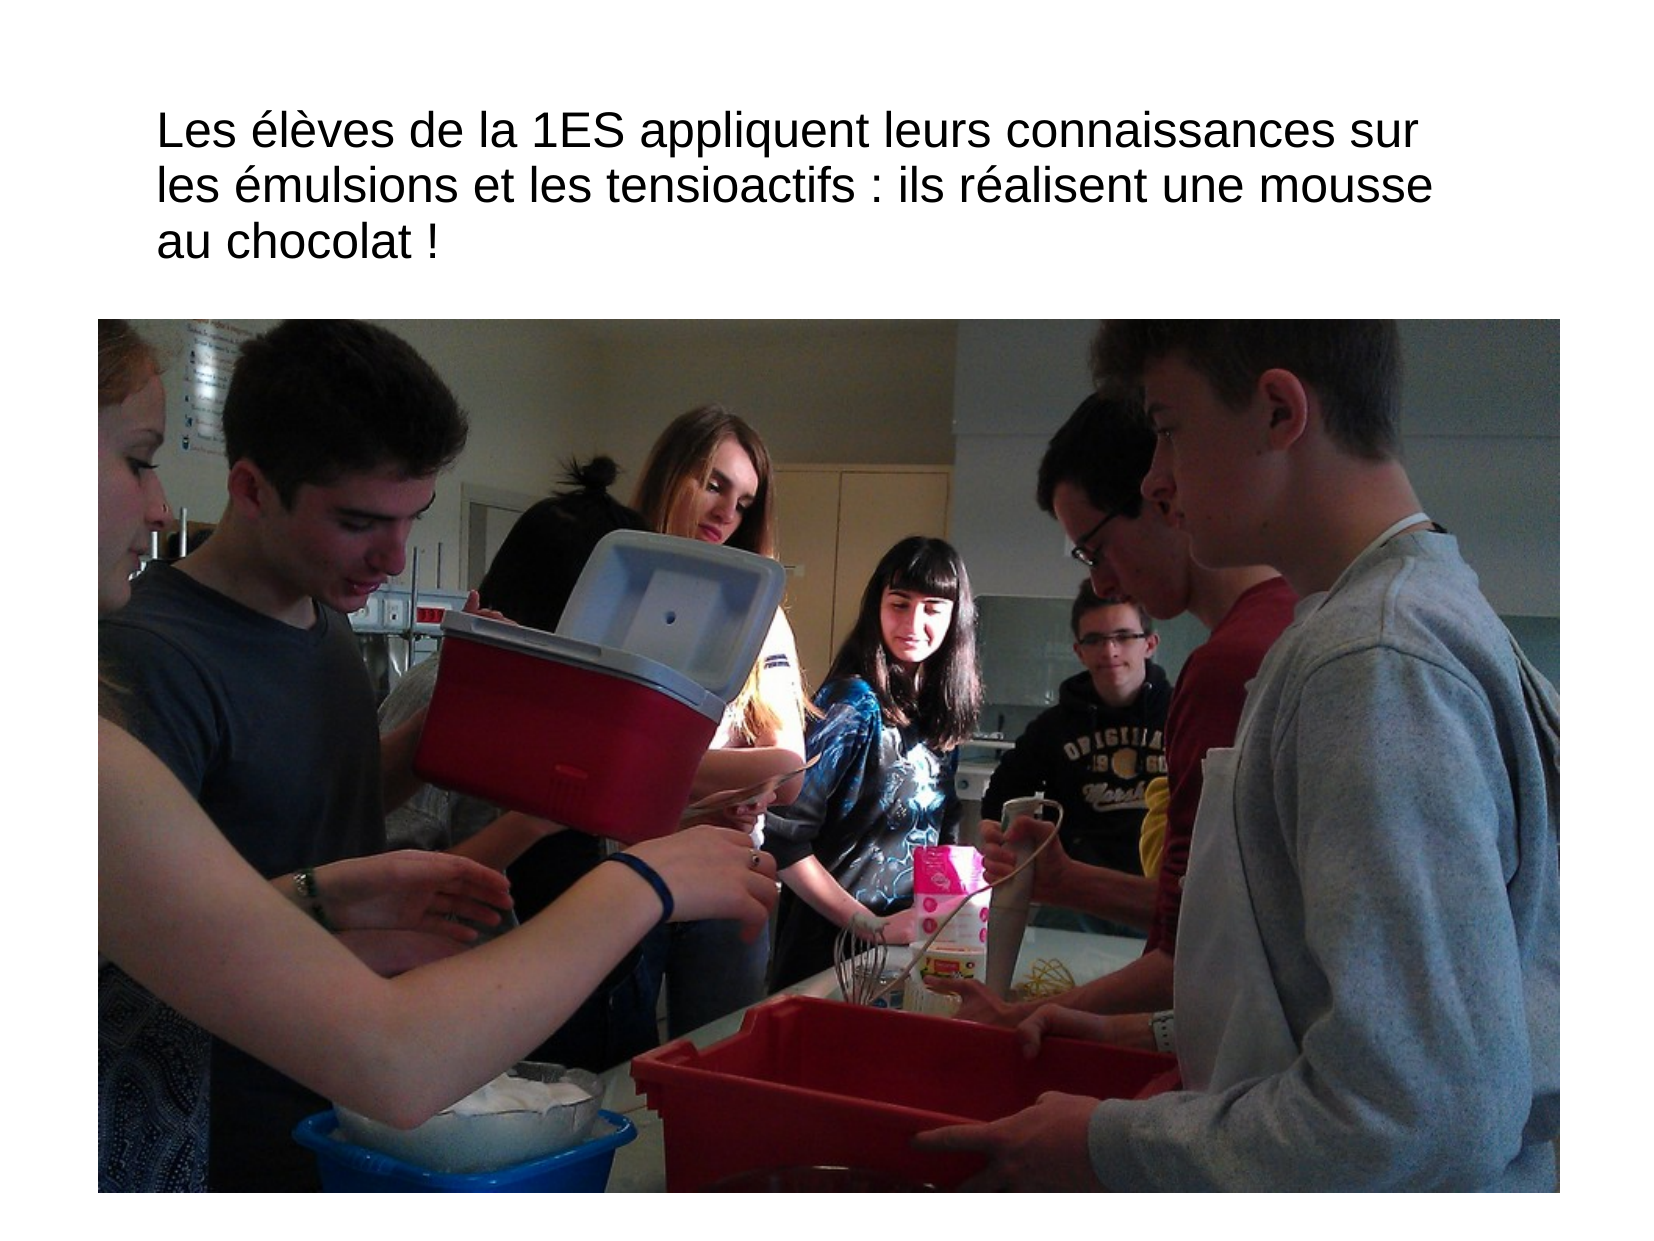

Les élèves de la 1ES appliquent leurs connaissances sur les émulsions et les tensioactifs : ils réalisent une mousse au chocolat !